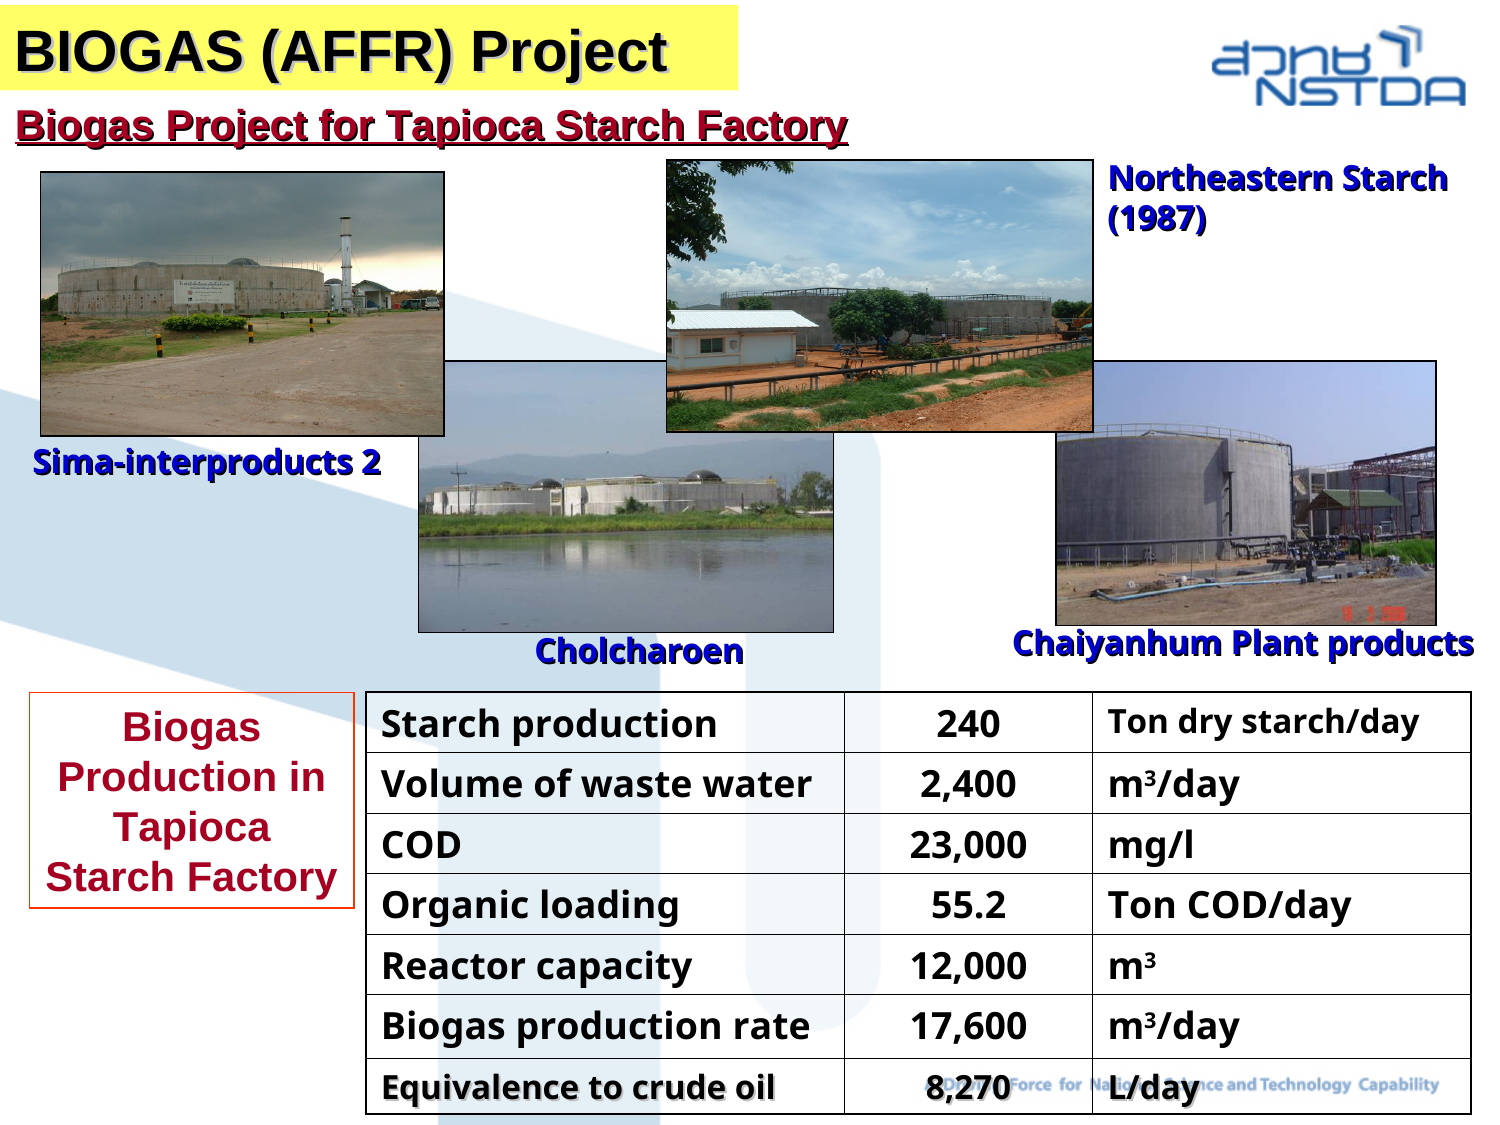

BIOGAS (AFFR) Project
Biogas Project for Tapioca Starch Factory
Northeastern Starch (1987)
Sima-interproducts 2
Chaiyanhum Plant products
Cholcharoen
Biogas Production in Tapioca Starch Factory
| Starch production | 240 | Ton dry starch/day |
| --- | --- | --- |
| Volume of waste water | 2,400 | m3/day |
| COD | 23,000 | mg/l |
| Organic loading | 55.2 | Ton COD/day |
| Reactor capacity | 12,000 | m3 |
| Biogas production rate | 17,600 | m3/day |
| Equivalence to crude oil | 8,270 | L/day |